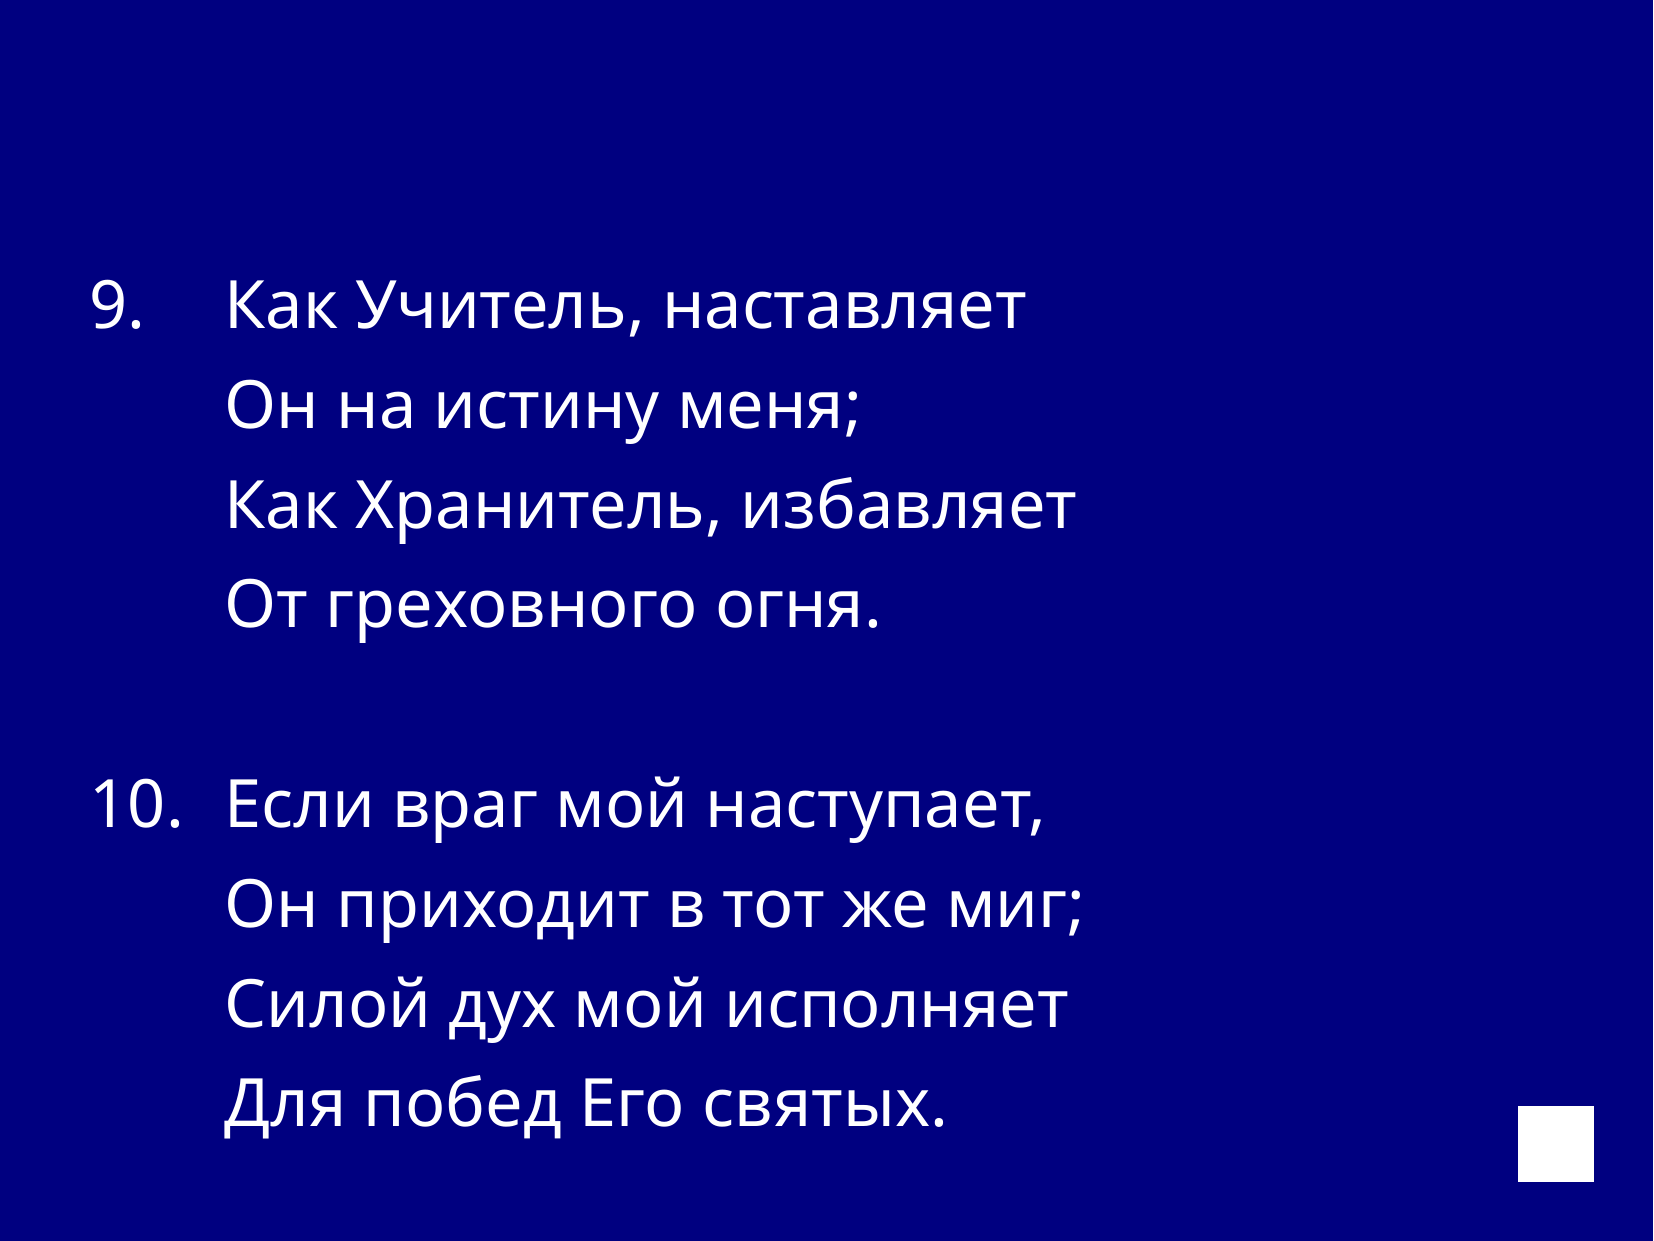

9.	Как Учитель, наставляет
	Он на истину меня;
	Как Хранитель, избавляет
	От греховного огня.
10.	Если враг мой наступает,
	Он приходит в тот же миг;
	Силой дух мой исполняет
	Для побед Его святых.